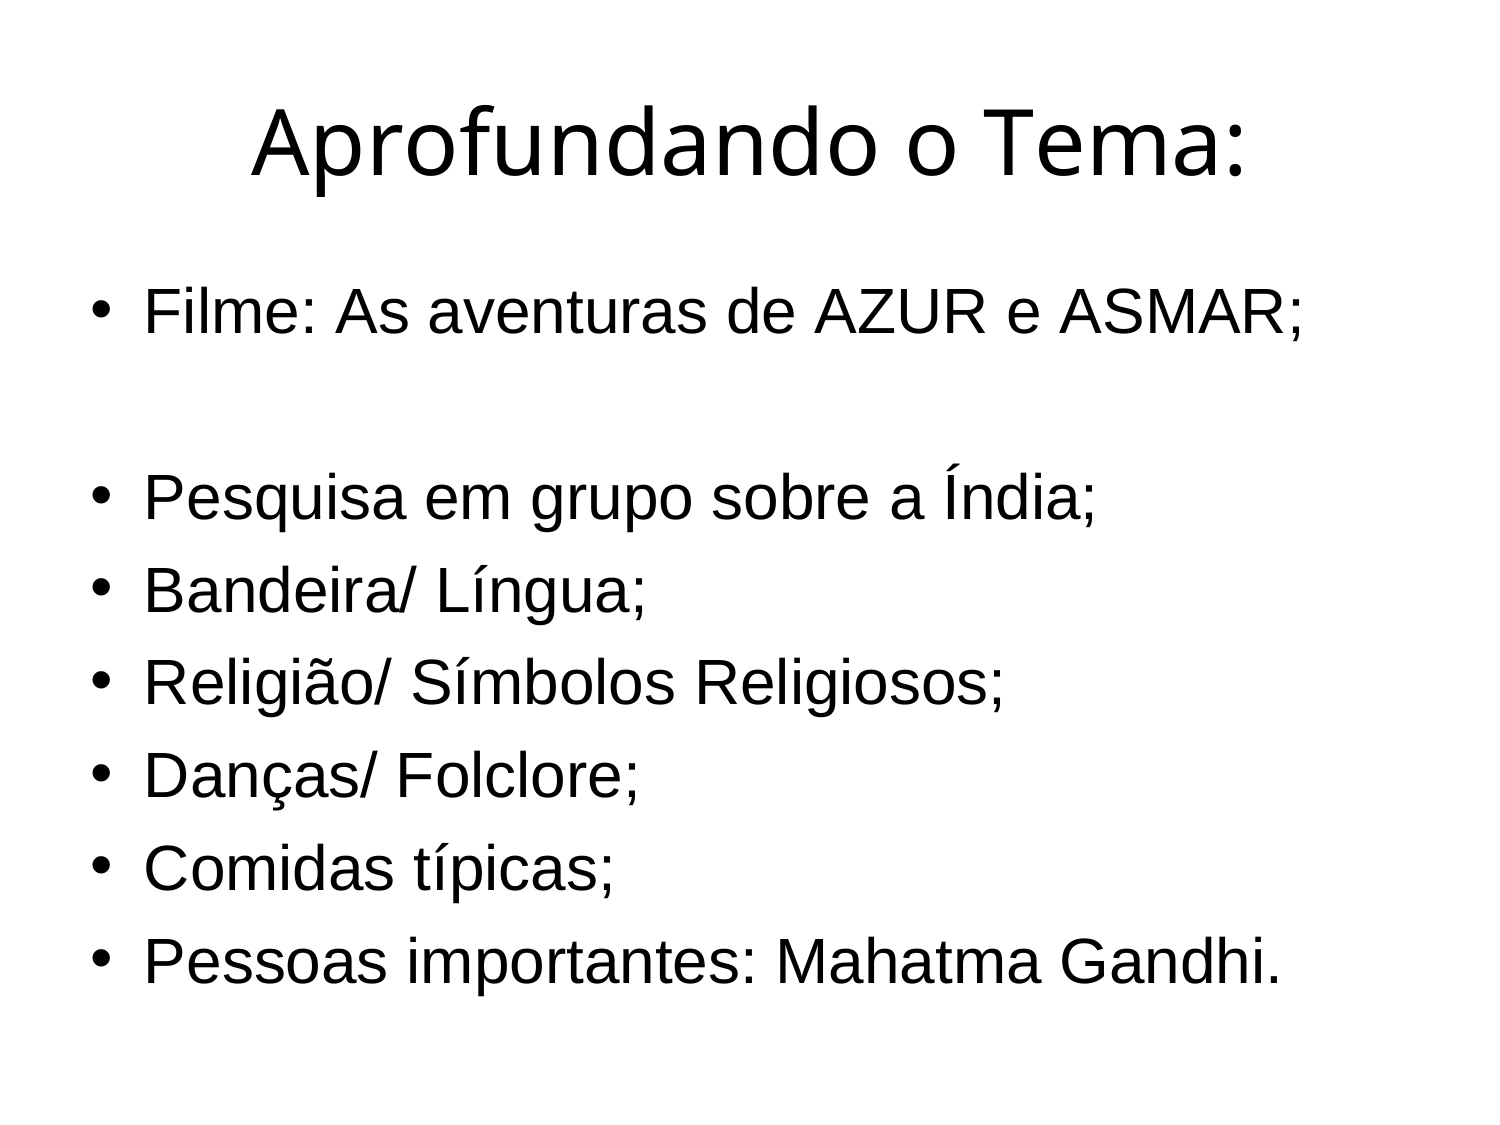

# Aprofundando o Tema:
Filme: As aventuras de AZUR e ASMAR;
Pesquisa em grupo sobre a Índia;
Bandeira/ Língua;
Religião/ Símbolos Religiosos;
Danças/ Folclore;
Comidas típicas;
Pessoas importantes: Mahatma Gandhi.